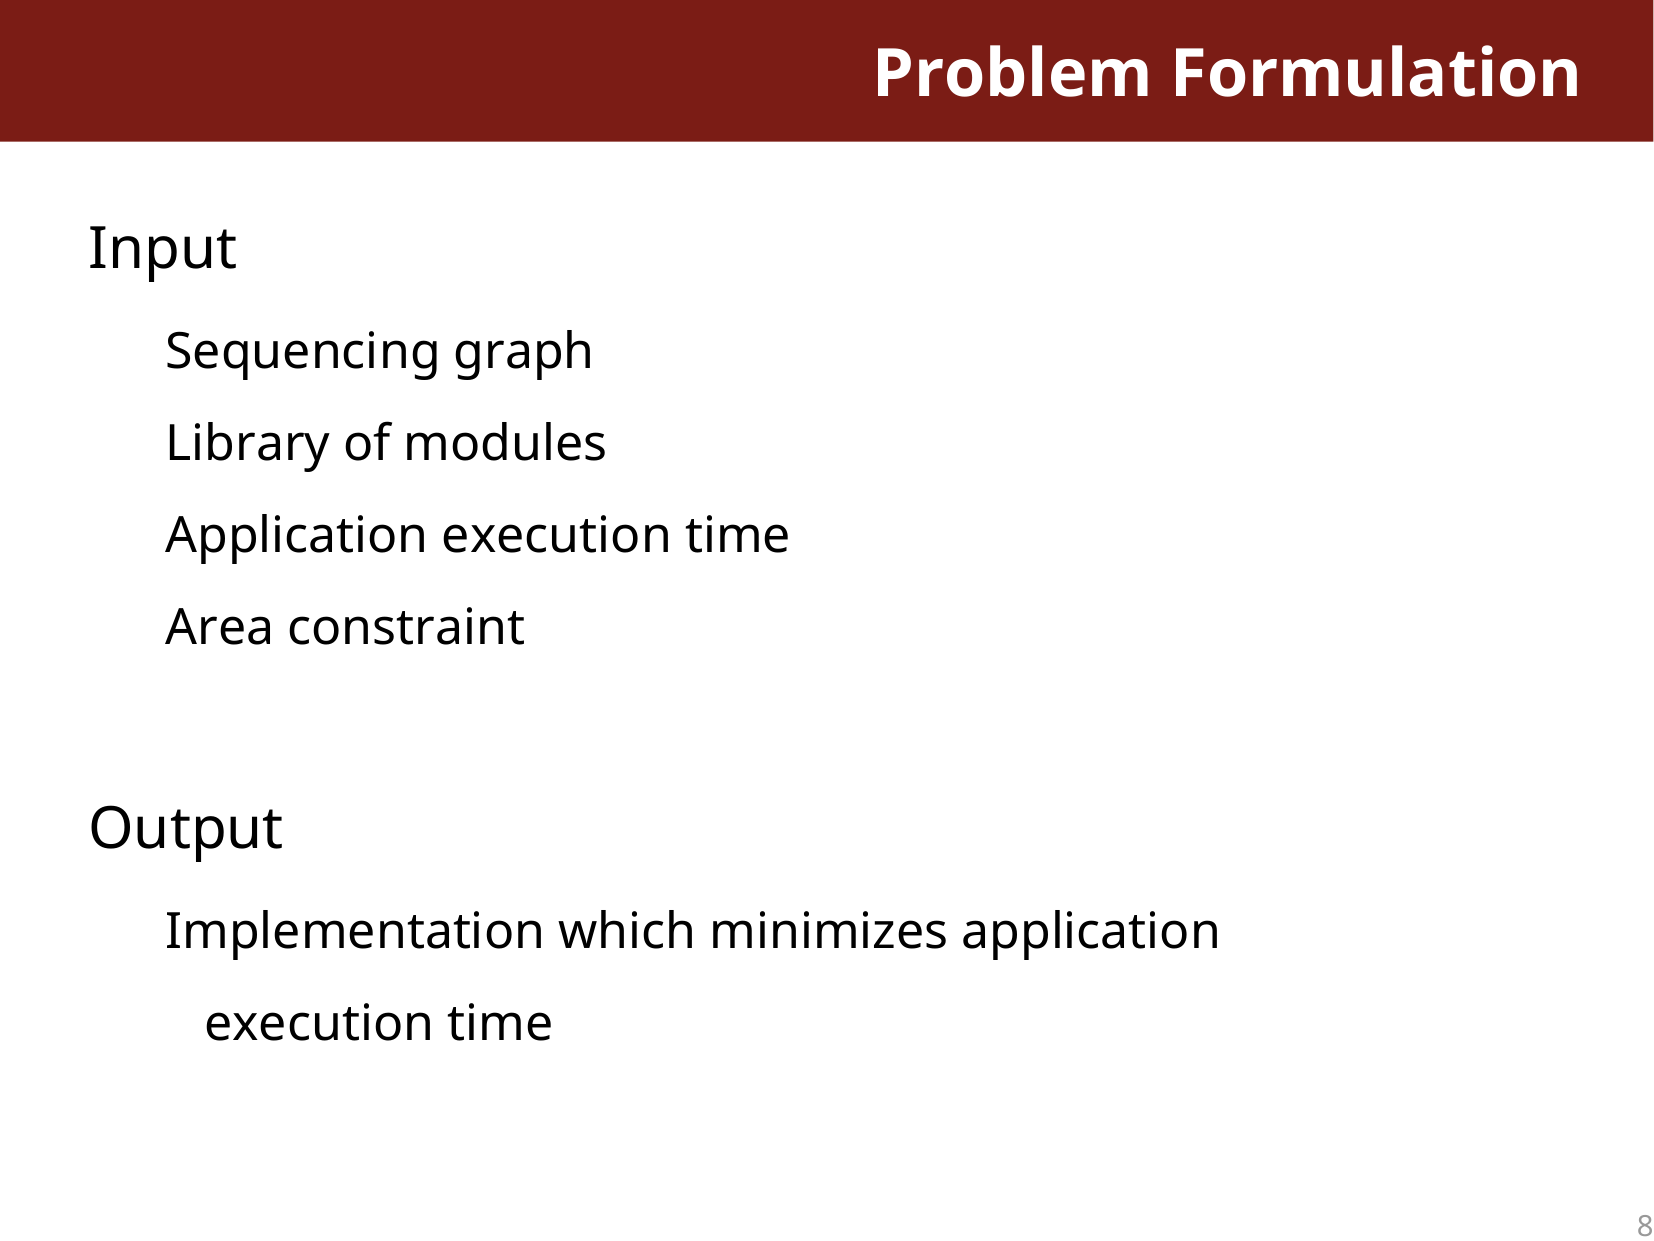

# Problem Formulation
Input
Sequencing graph
Library of modules
Application execution time
Area constraint
Output
Implementation which minimizes application
 execution time
8